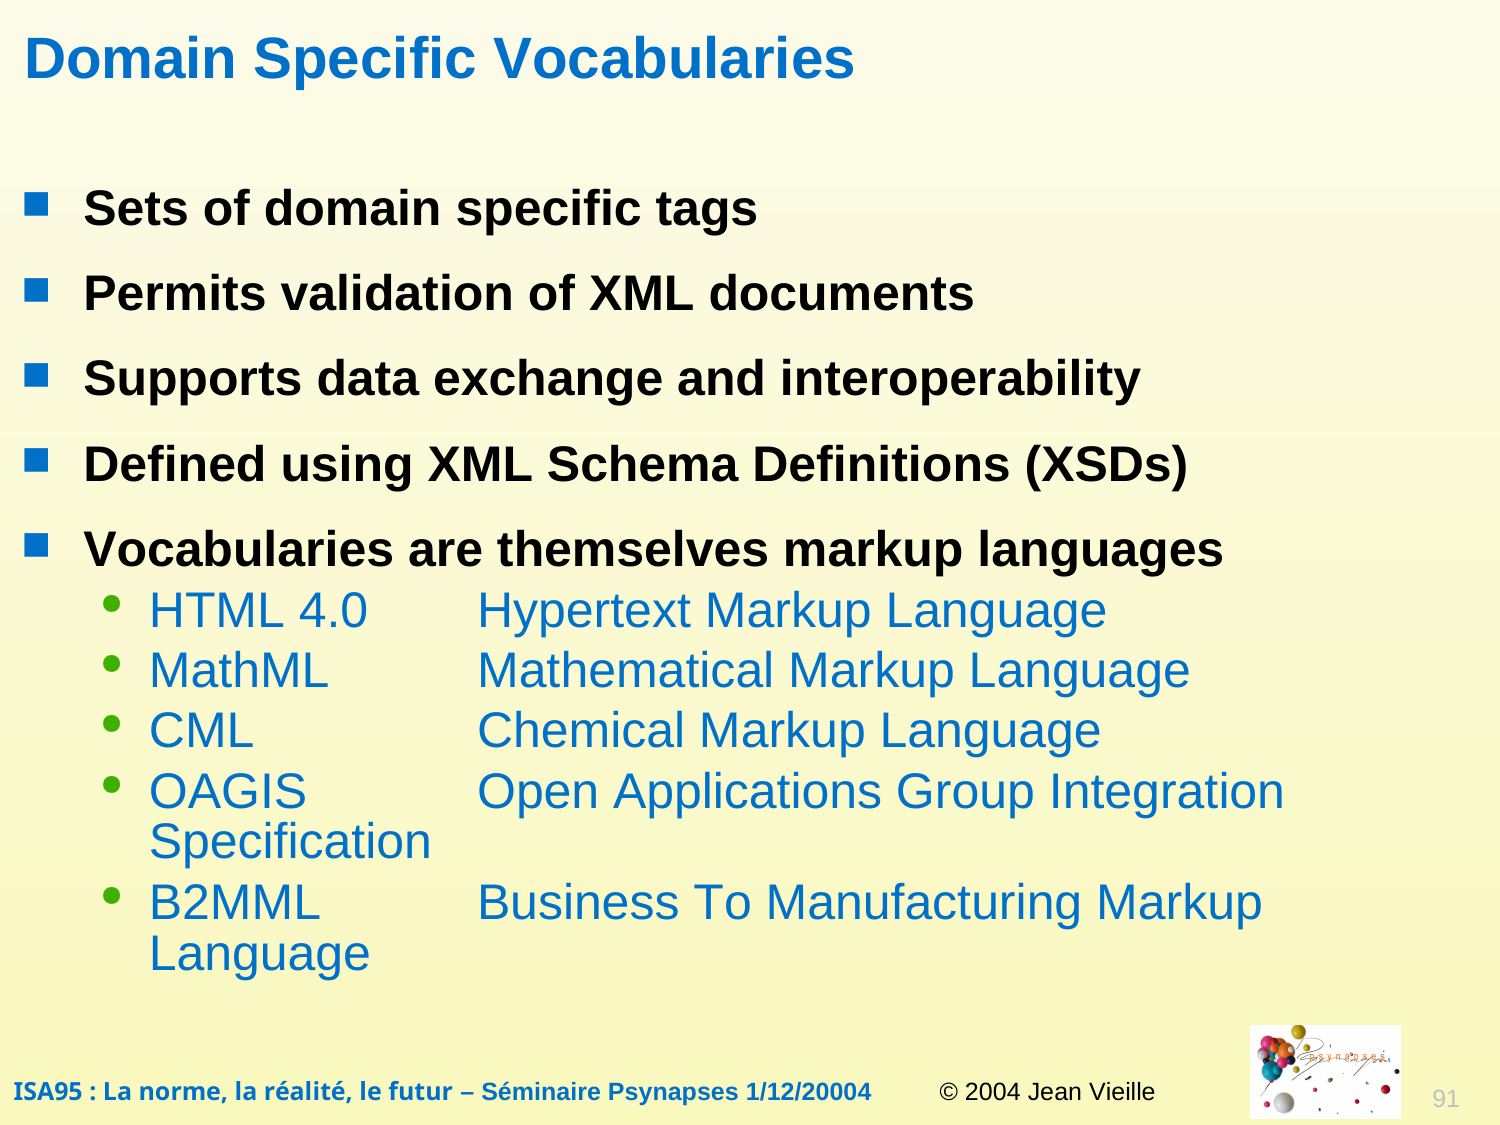

# Domain Specific Vocabularies
Sets of domain specific tags
Permits validation of XML documents
Supports data exchange and interoperability
Defined using XML Schema Definitions (XSDs)
Vocabularies are themselves markup languages
HTML 4.0	Hypertext Markup Language
MathML	Mathematical Markup Language
CML		Chemical Markup Language
OAGIS		Open Applications Group Integration Specification
B2MML		Business To Manufacturing Markup Language